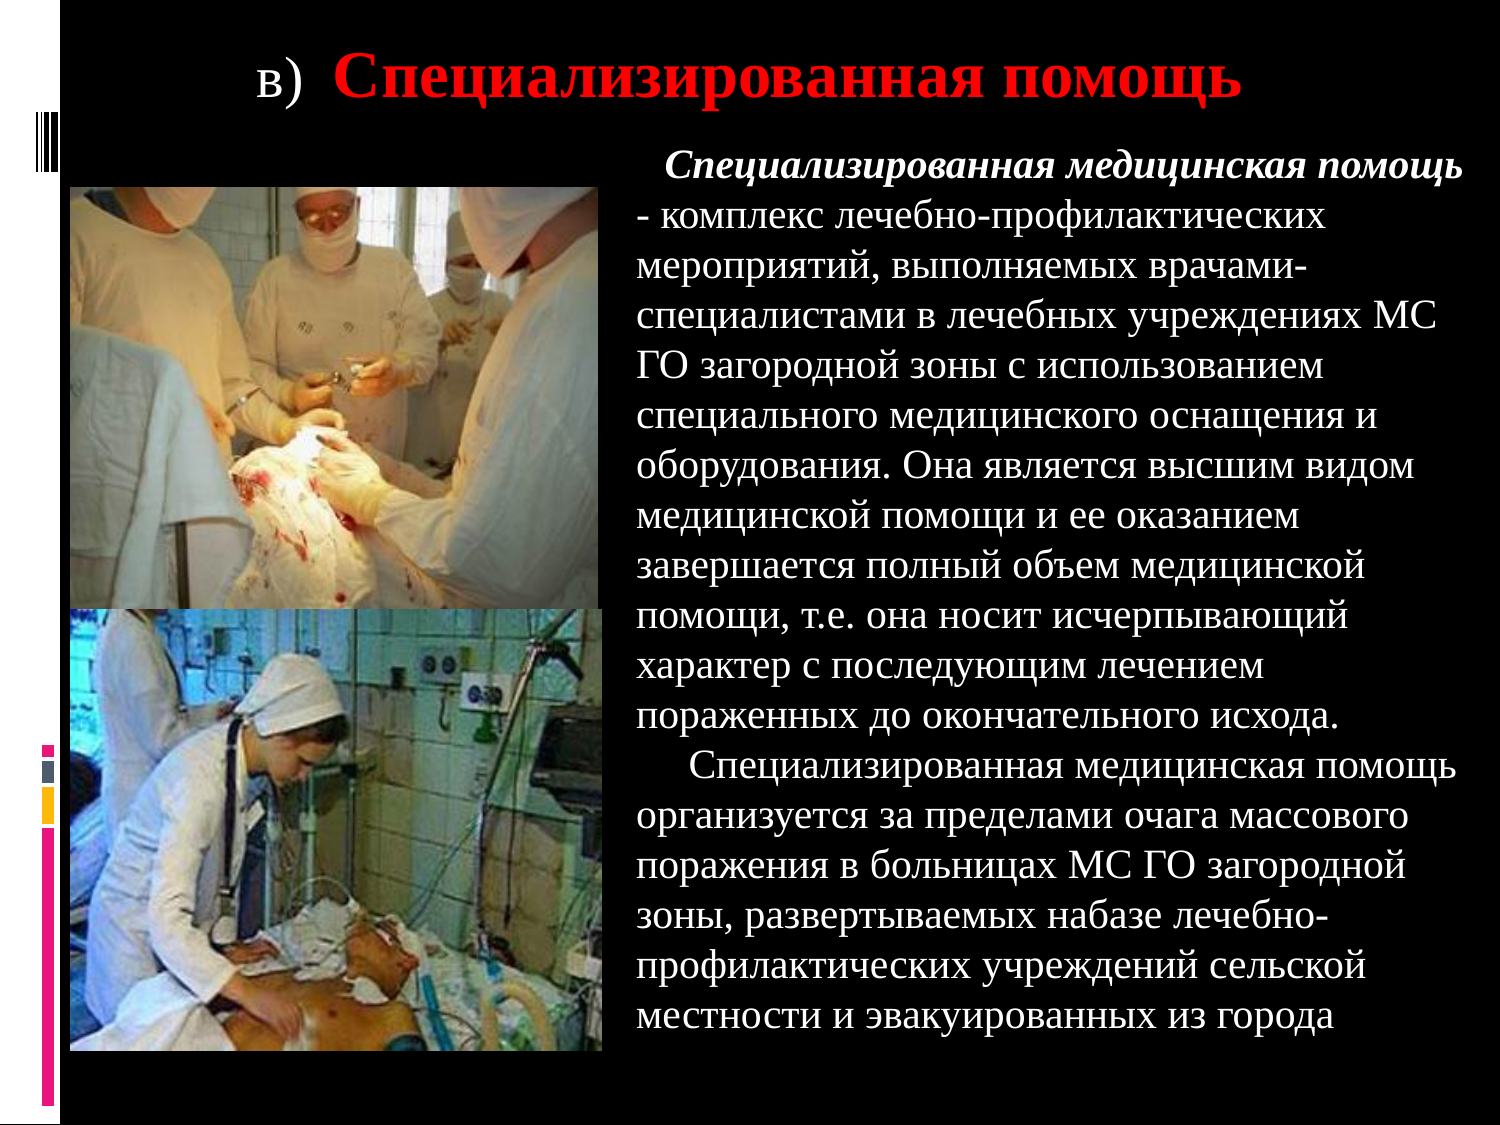

в) Специализированная помощь
 Специализированная медицинская помощь - комплекс лечебно-профилактических мероприятий, выполняемых врачами-специалистами в лечебных учреждениях МС ГО загородной зоны с использованием специального медицинского оснащения и оборудования. Она является высшим видом медицинской помощи и ее оказанием завершается полный объем медицинской помощи, т.е. она носит исчерпывающий характер с последующим лечением пораженных до окончательного исхода.
 Специализированная медицинская помощь организуется за пределами очага массового поражения в больницах МС ГО загородной зоны, развертываемых набазе лечебно-профилактических учреждений сельской местности и эвакуированных из города